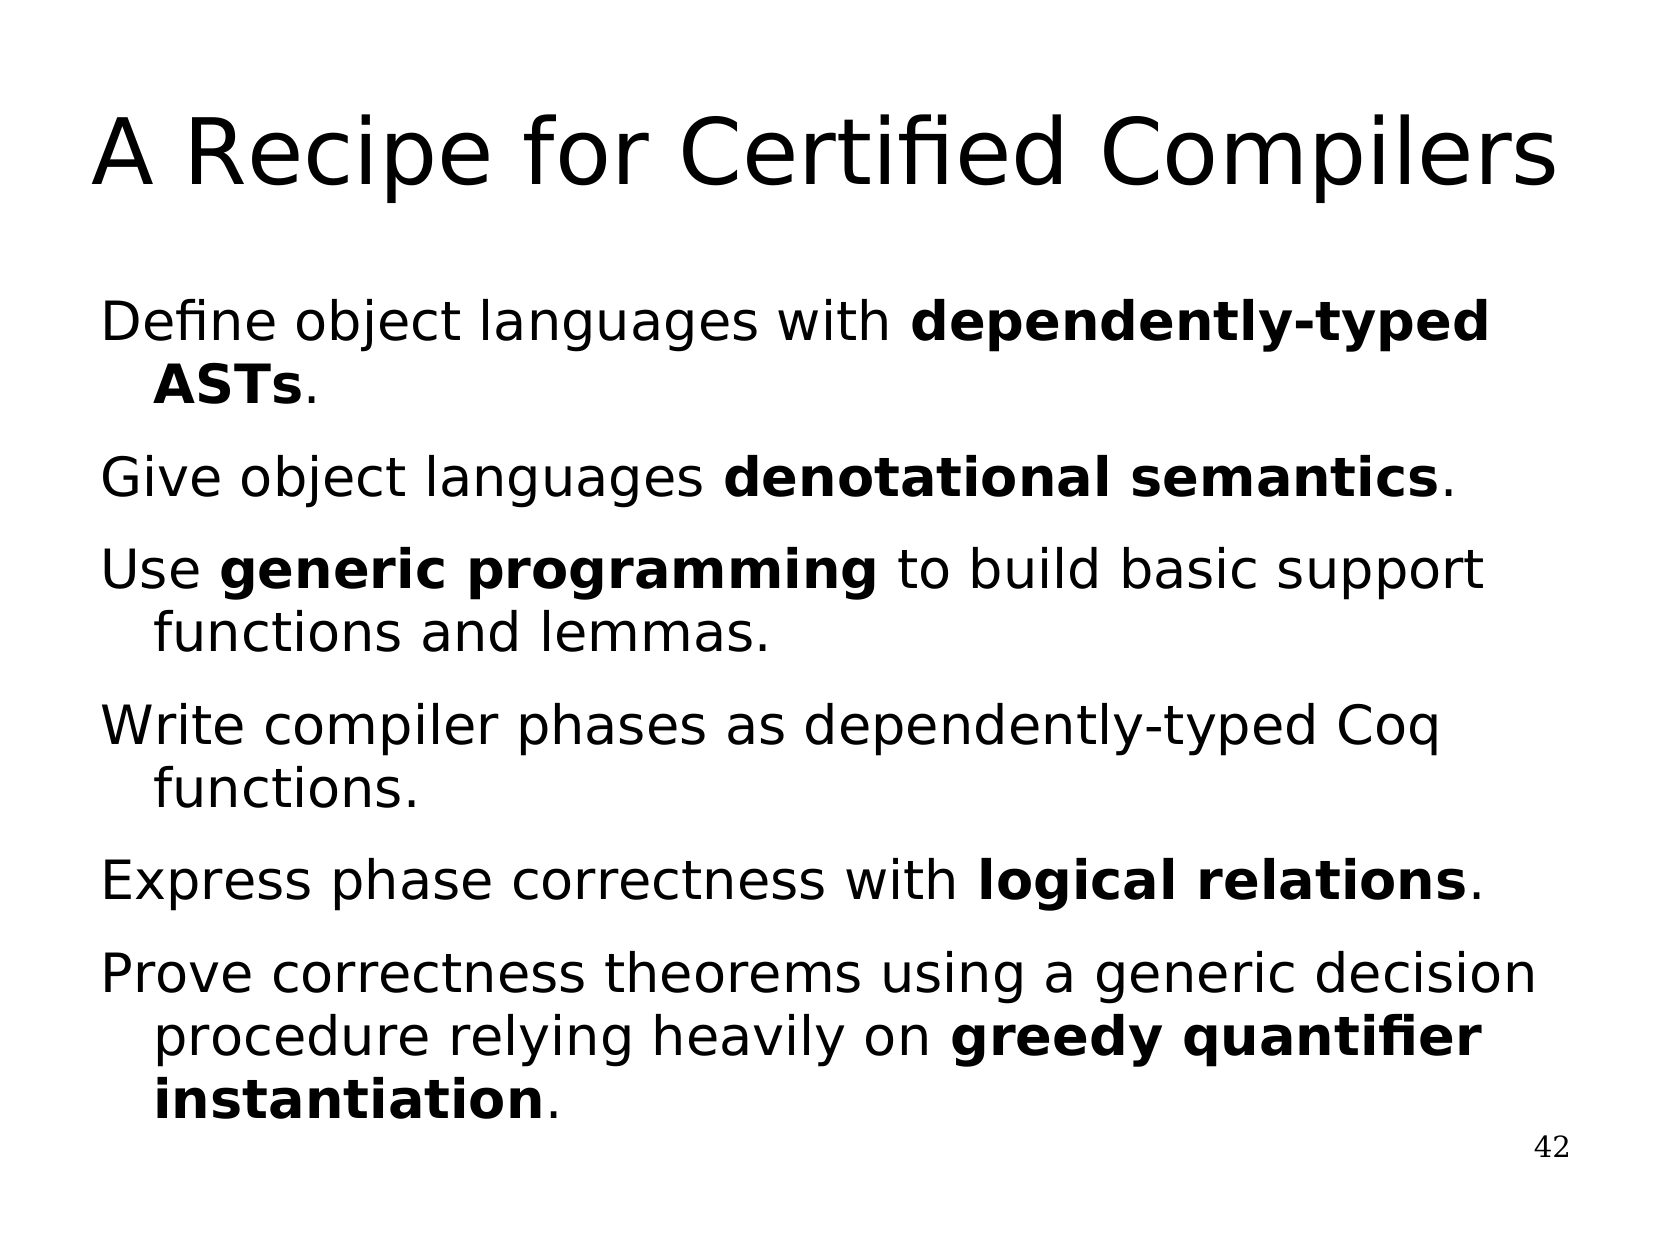

# A Recipe for Certified Compilers
Define object languages with dependently-typed ASTs.
Give object languages denotational semantics.
Use generic programming to build basic support functions and lemmas.
Write compiler phases as dependently-typed Coq functions.
Express phase correctness with logical relations.
Prove correctness theorems using a generic decision procedure relying heavily on greedy quantifier instantiation.
42